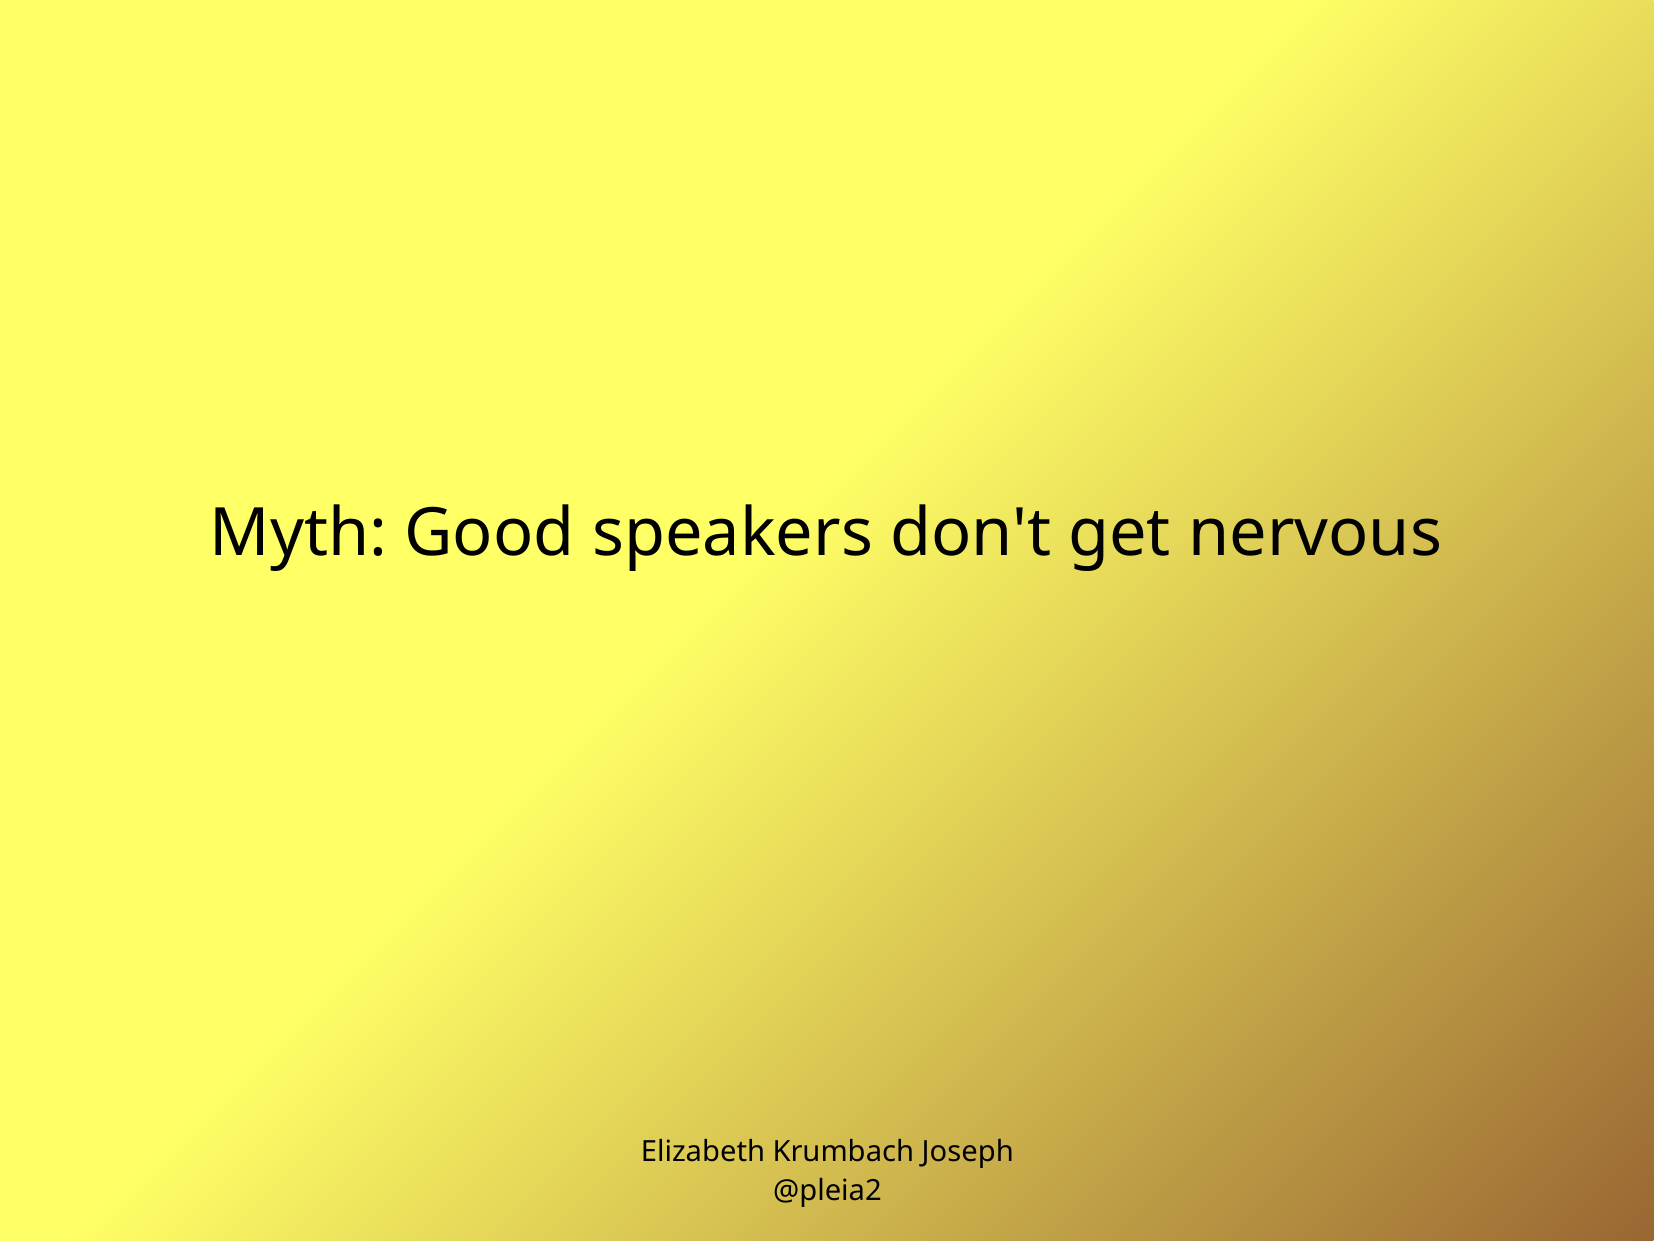

# Myth: Good speakers don't get nervous